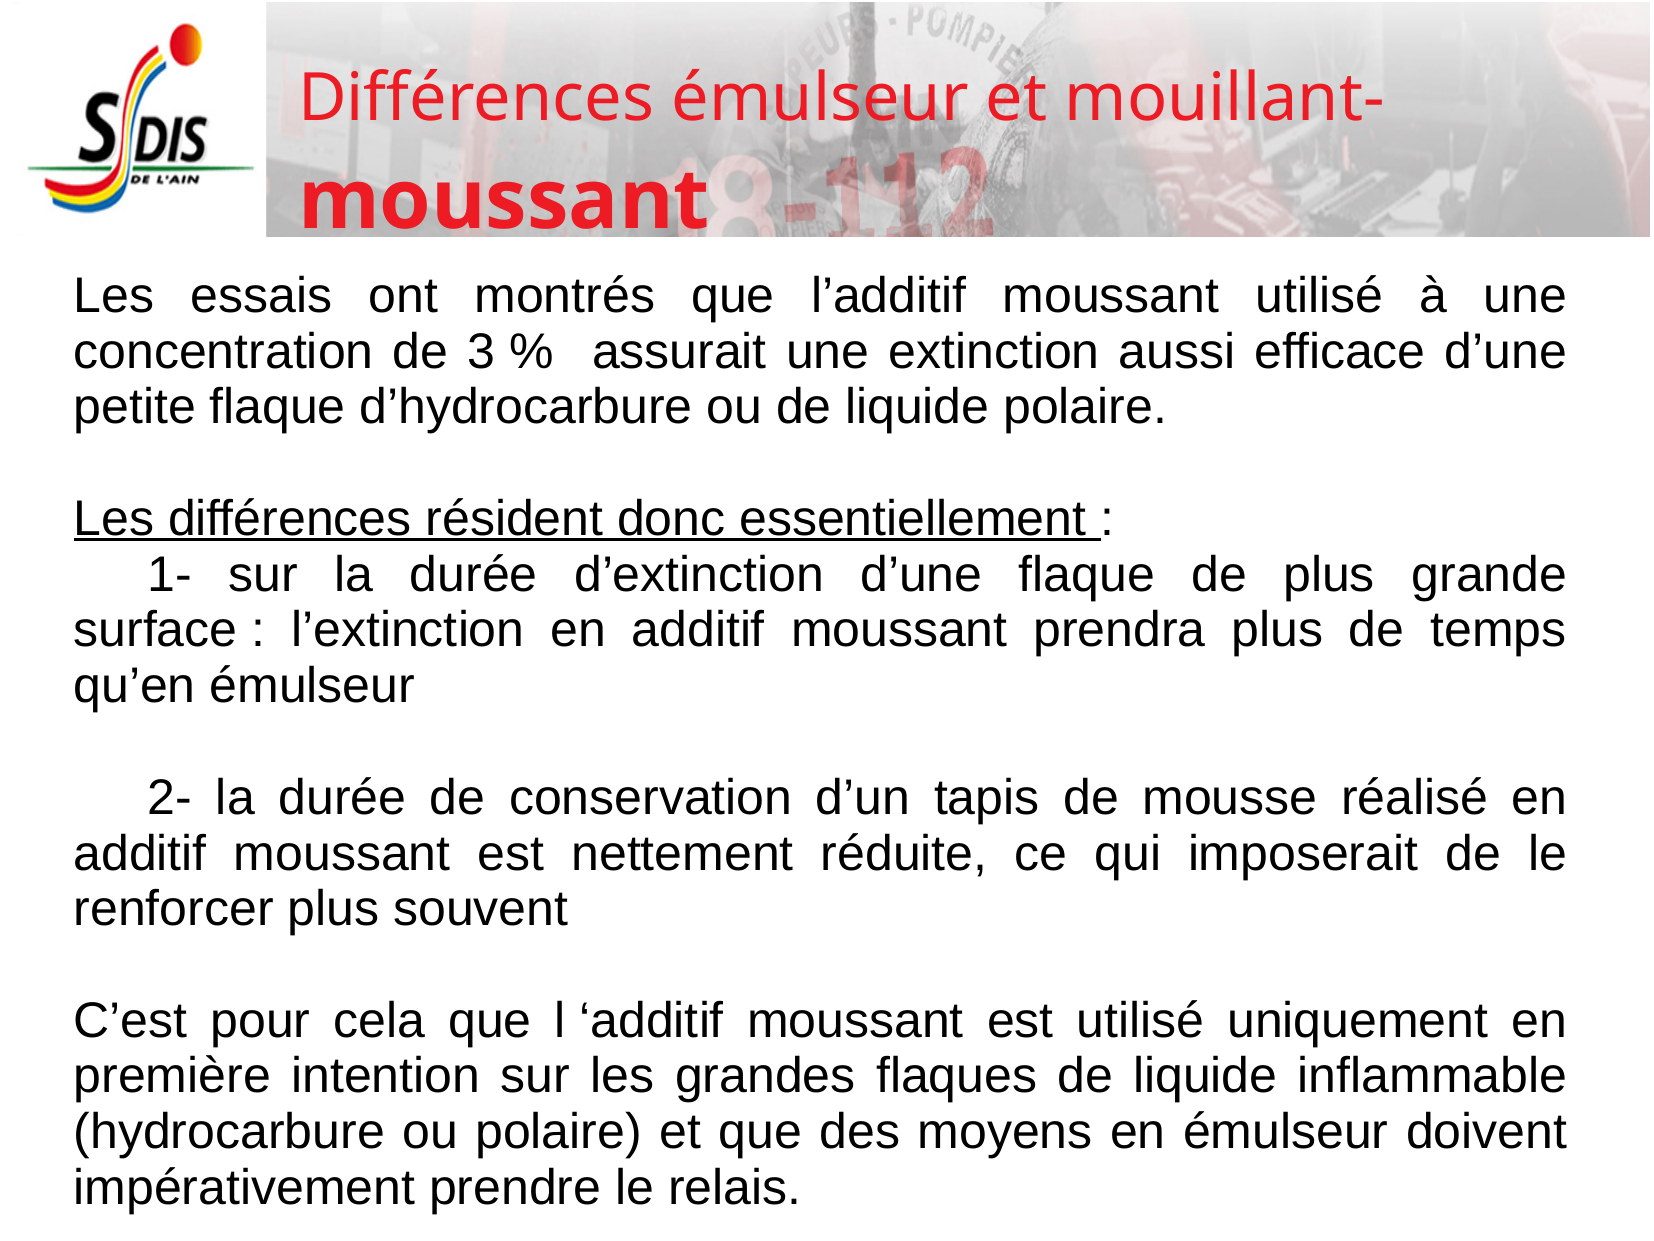

Différences émulseur et mouillant-moussant
Les essais ont montrés que l’additif moussant utilisé à une concentration de 3 % assurait une extinction aussi efficace d’une petite flaque d’hydrocarbure ou de liquide polaire.
Les différences résident donc essentiellement :
	1- sur la durée d’extinction d’une flaque de plus grande surface : l’extinction en additif moussant prendra plus de temps qu’en émulseur
	2- la durée de conservation d’un tapis de mousse réalisé en additif moussant est nettement réduite, ce qui imposerait de le renforcer plus souvent
C’est pour cela que l ‘additif moussant est utilisé uniquement en première intention sur les grandes flaques de liquide inflammable (hydrocarbure ou polaire) et que des moyens en émulseur doivent impérativement prendre le relais.